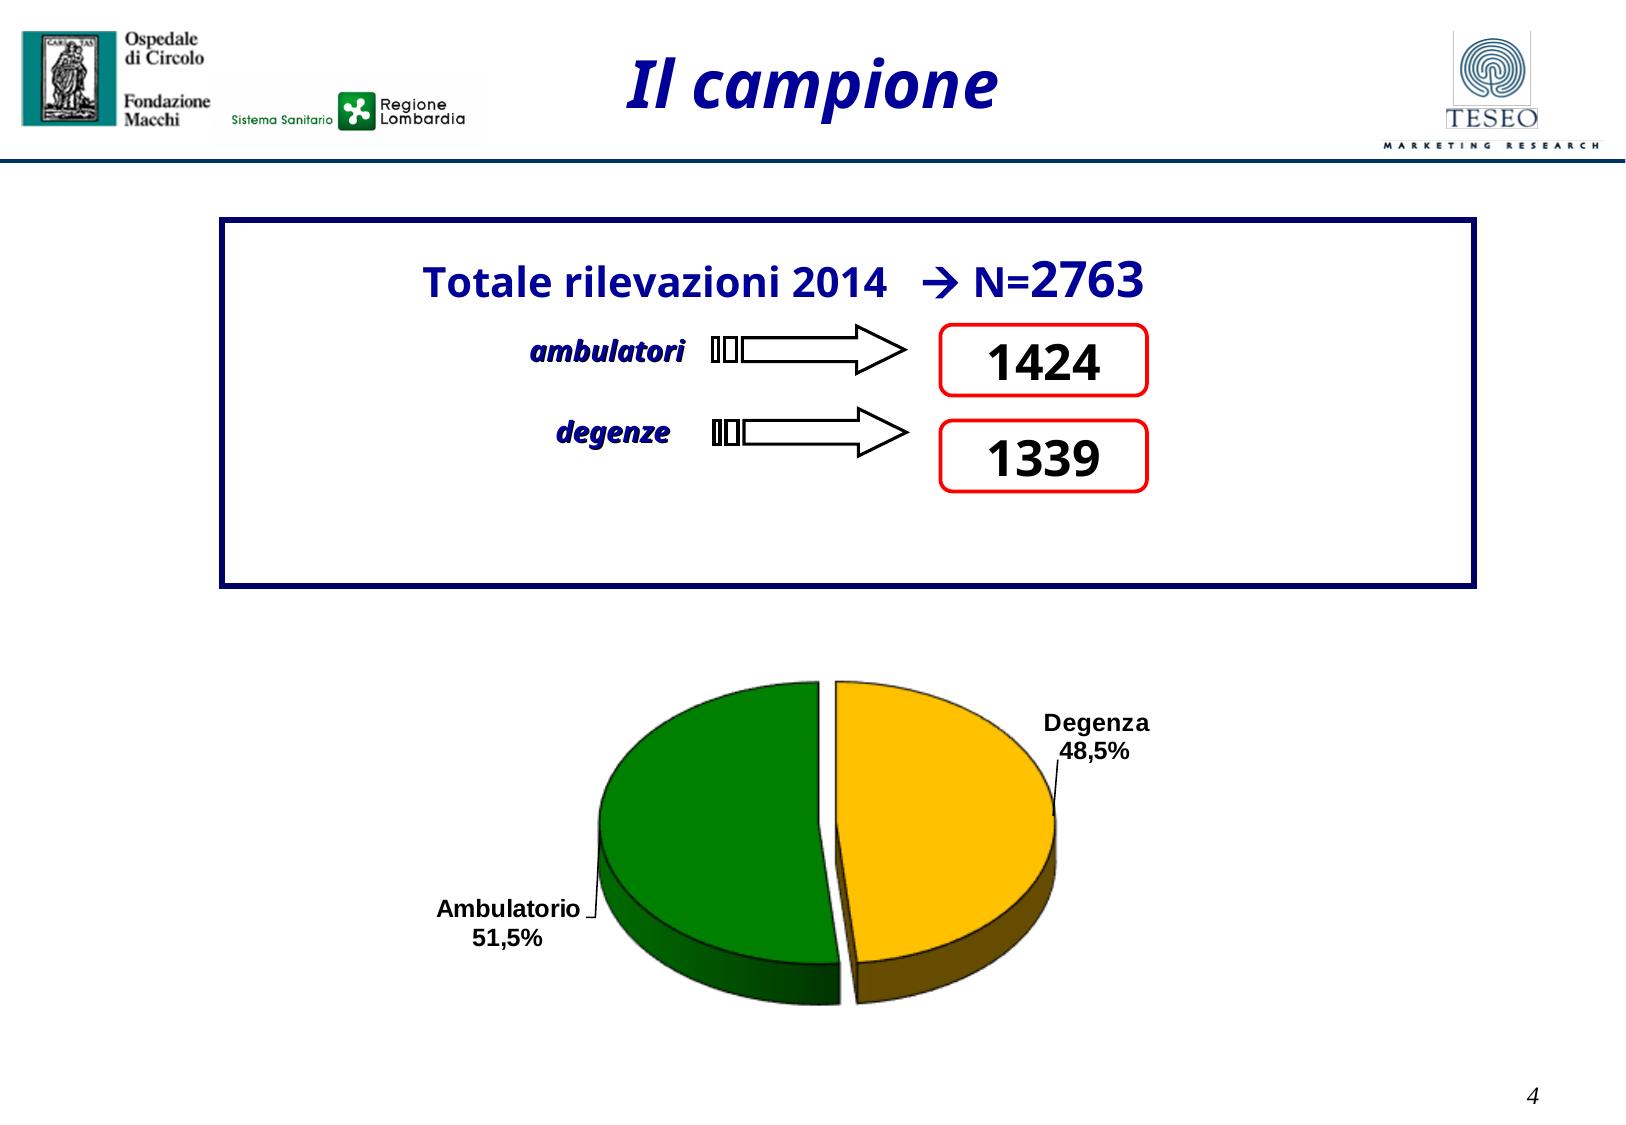

Il campione
Totale rilevazioni 2014  N=2763
ambulatori
1424
degenze
1339